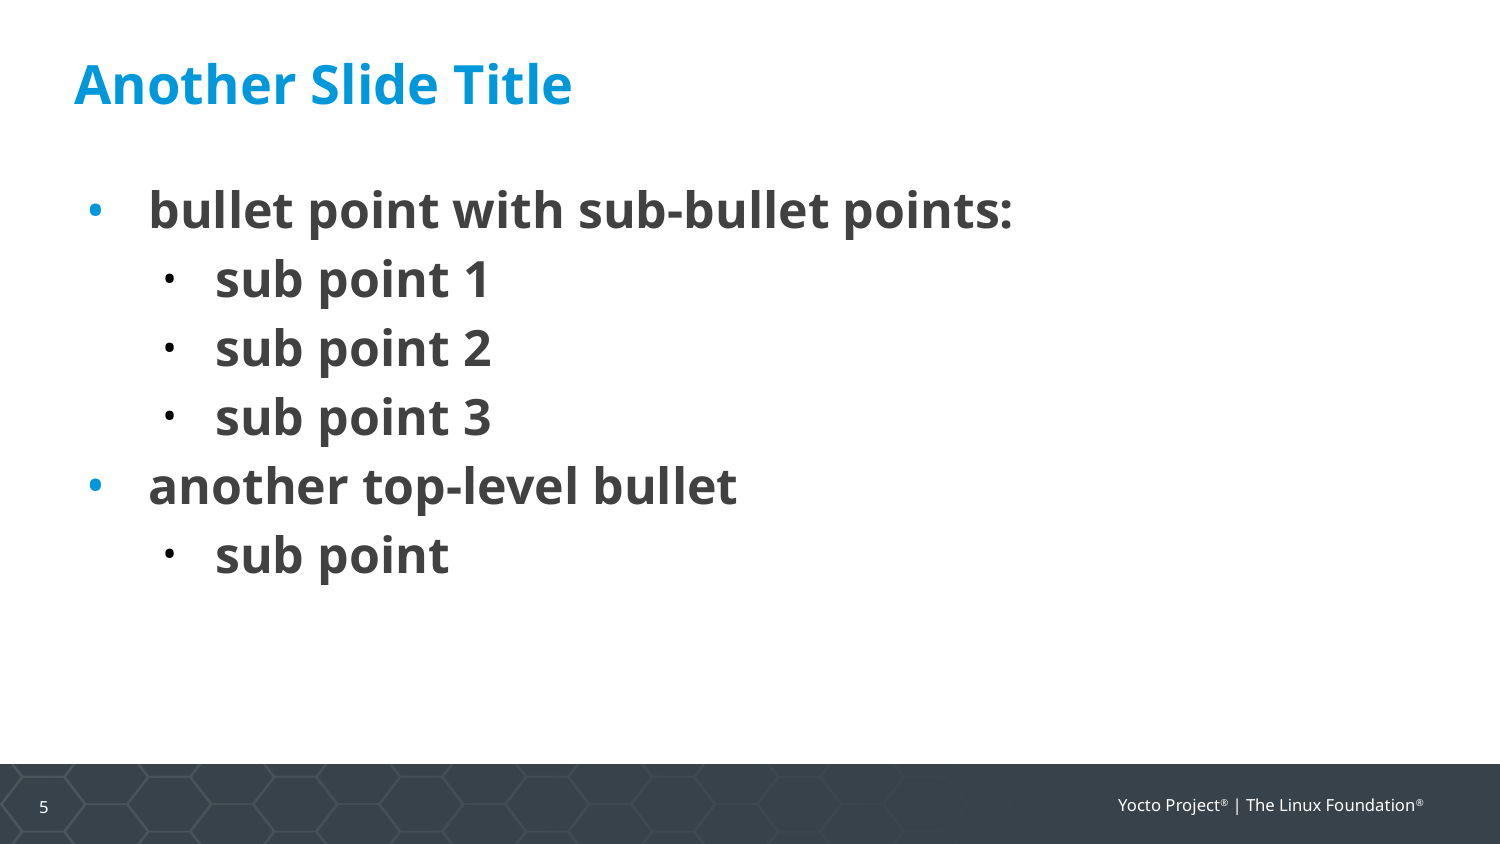

Another Slide Title
bullet point with sub-bullet points:
sub point 1
sub point 2
sub point 3
another top-level bullet
sub point